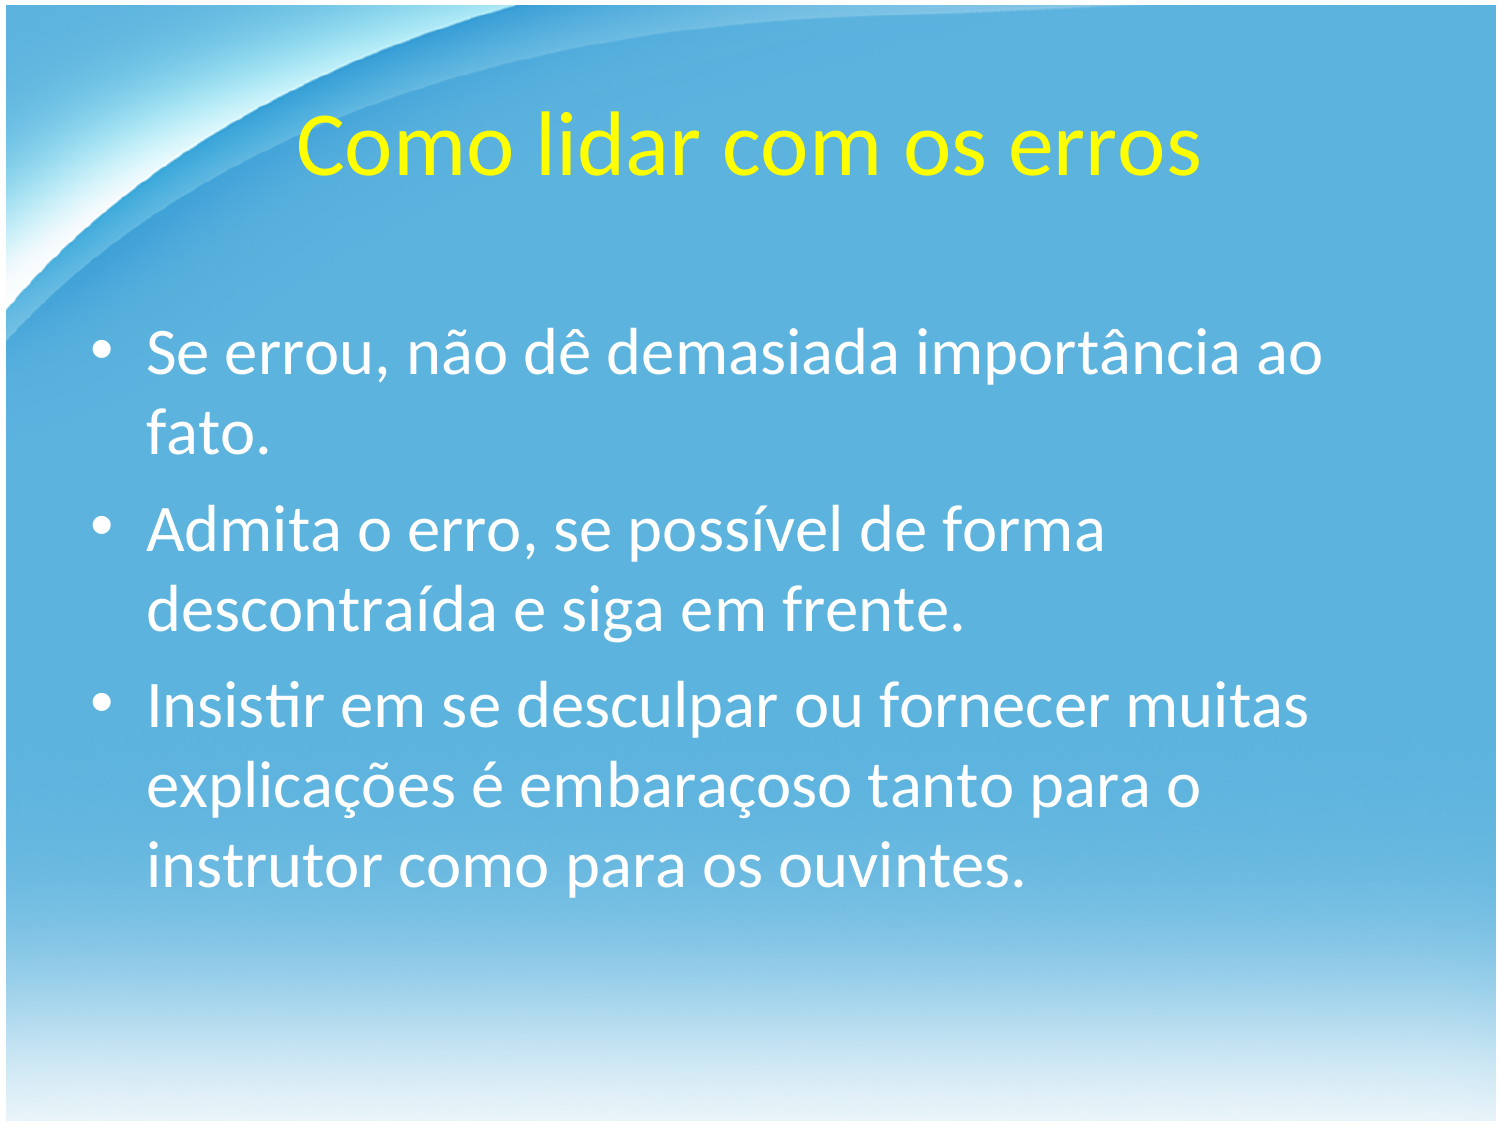

# Como lidar com os erros
Se errou, não dê demasiada importância ao fato.
Admita o erro, se possível de forma descontraída e siga em frente.
Insistir em se desculpar ou fornecer muitas explicações é embaraçoso tanto para o instrutor como para os ouvintes.